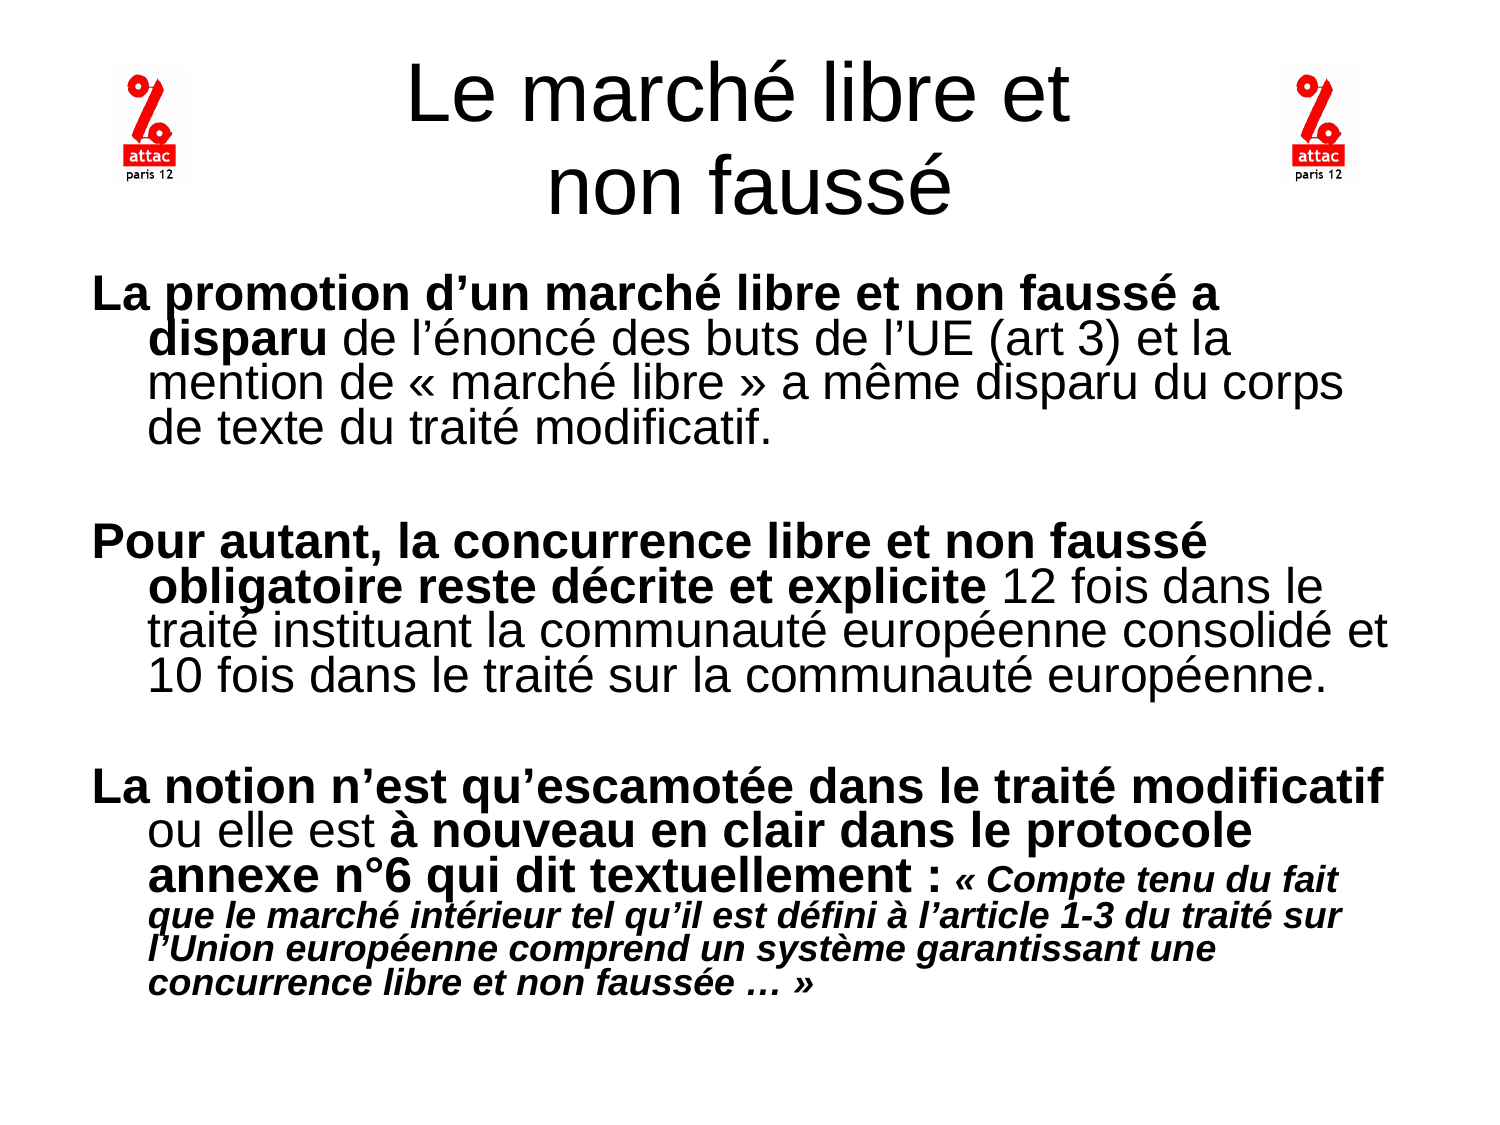

# Le marché libre et non faussé
La promotion d’un marché libre et non faussé a disparu de l’énoncé des buts de l’UE (art 3) et la mention de « marché libre » a même disparu du corps de texte du traité modificatif.
Pour autant, la concurrence libre et non faussé obligatoire reste décrite et explicite 12 fois dans le traité instituant la communauté européenne consolidé et 10 fois dans le traité sur la communauté européenne.
La notion n’est qu’escamotée dans le traité modificatif ou elle est à nouveau en clair dans le protocole annexe n°6 qui dit textuellement : « Compte tenu du fait que le marché intérieur tel qu’il est défini à l’article 1-3 du traité sur l’Union européenne comprend un système garantissant une concurrence libre et non faussée … »